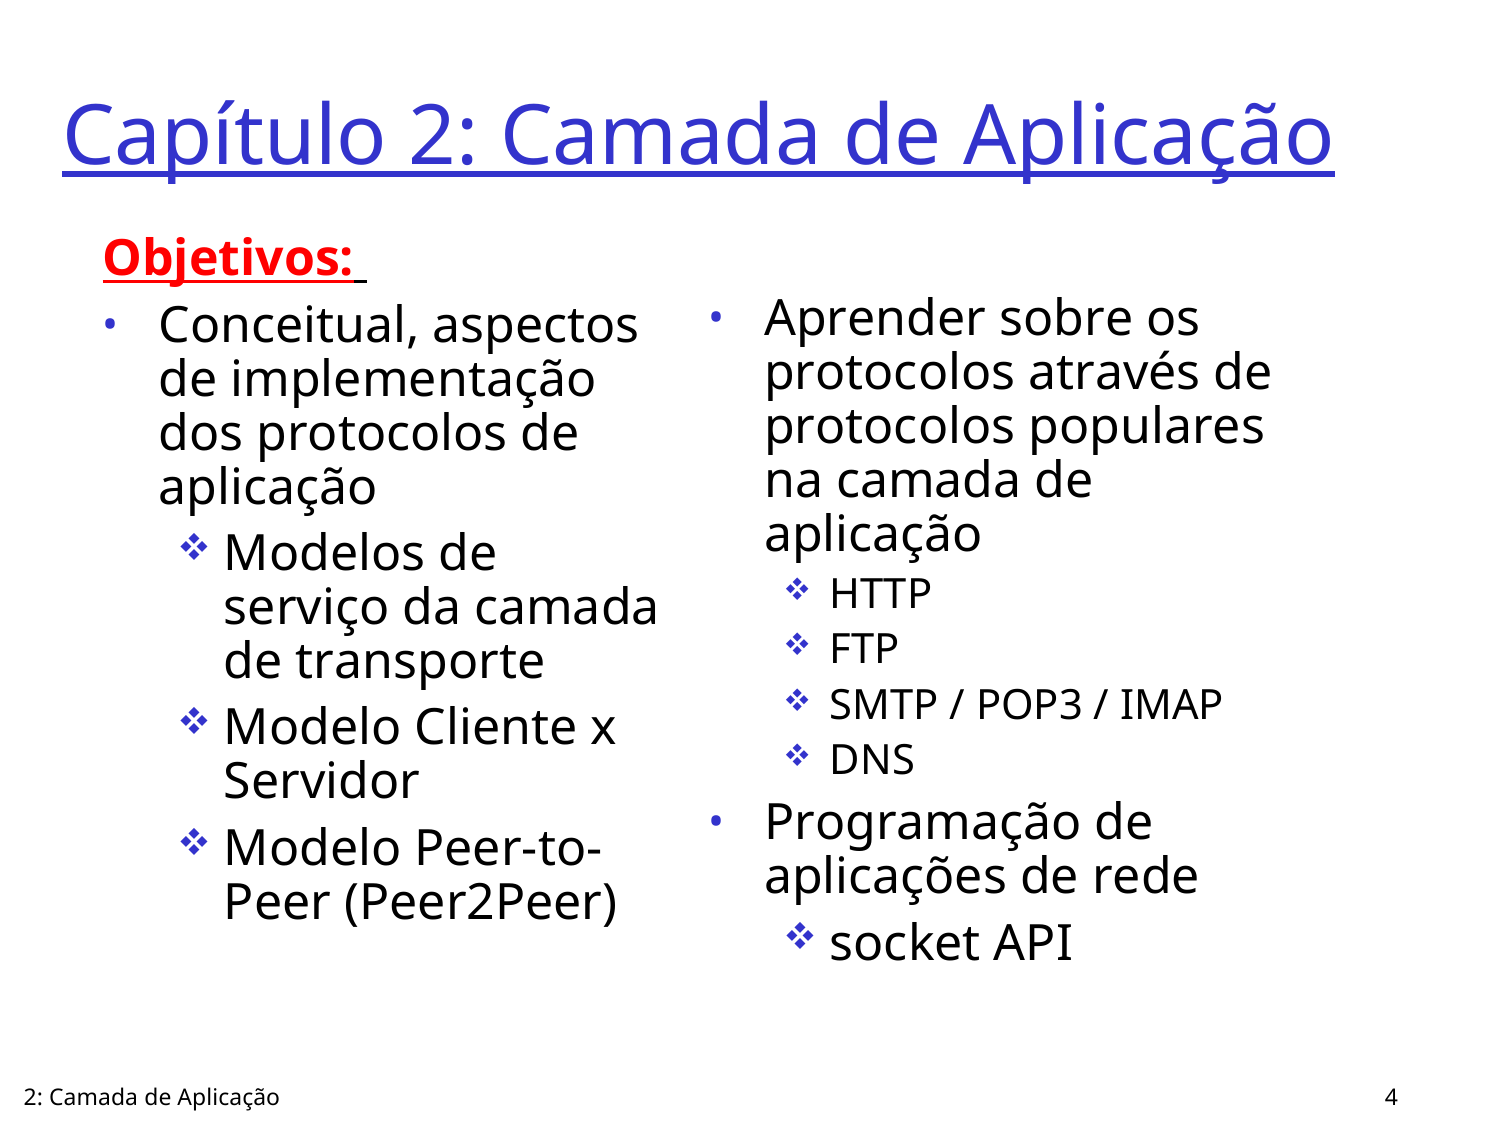

# Capítulo 2: Camada de Aplicação
Objetivos:
Conceitual, aspectos de implementação dos protocolos de aplicação
Modelos de serviço da camada de transporte
Modelo Cliente x Servidor
Modelo Peer-to-Peer (Peer2Peer)
Aprender sobre os protocolos através de protocolos populares na camada de aplicação
HTTP
FTP
SMTP / POP3 / IMAP
DNS
Programação de aplicações de rede
socket API
4